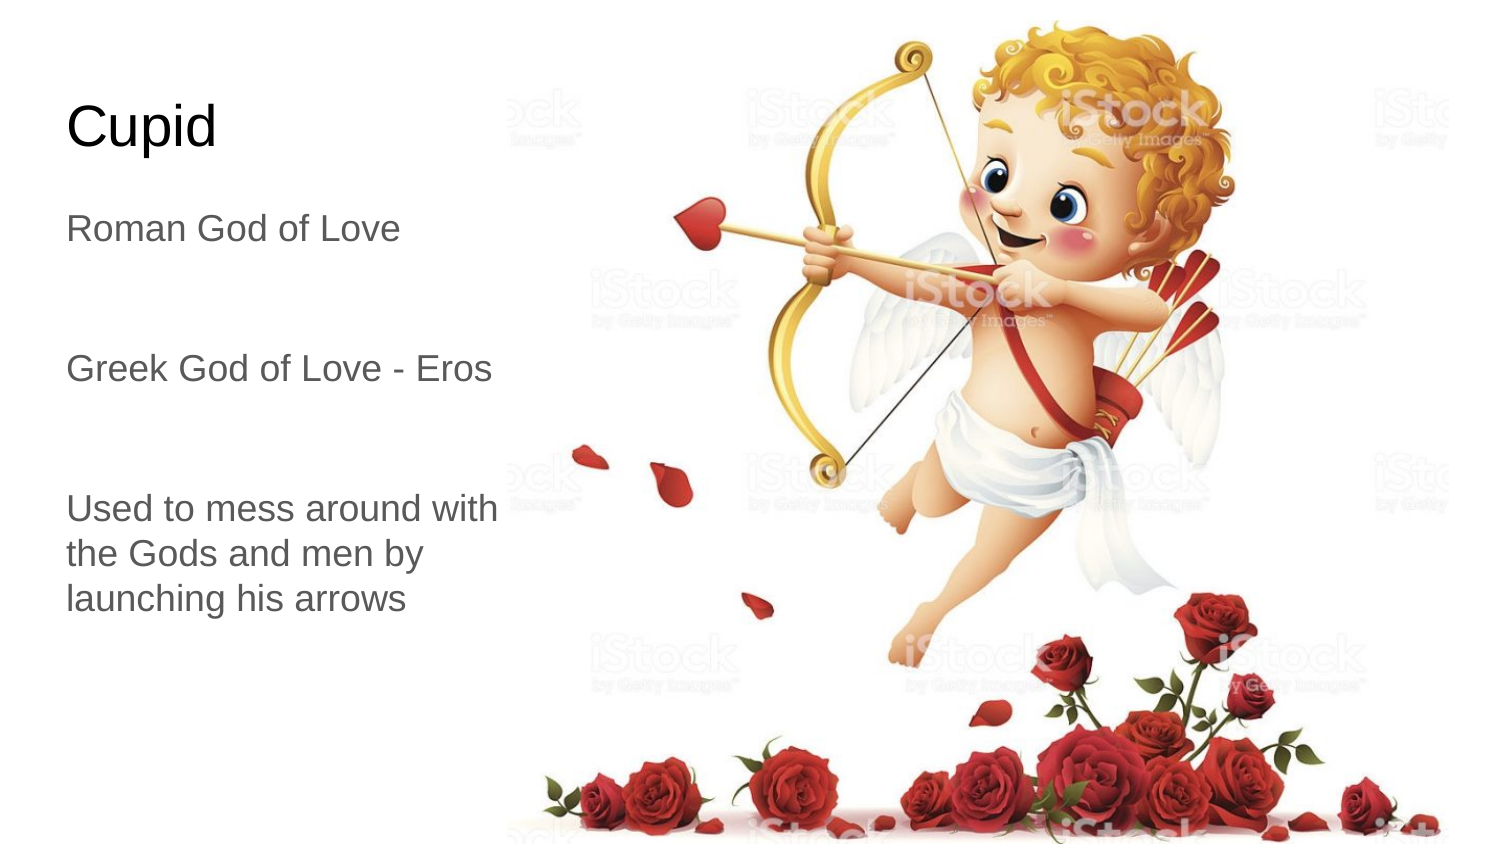

# Cupid
Roman God of Love
Greek God of Love - Eros
Used to mess around with
the Gods and men by
launching his arrows